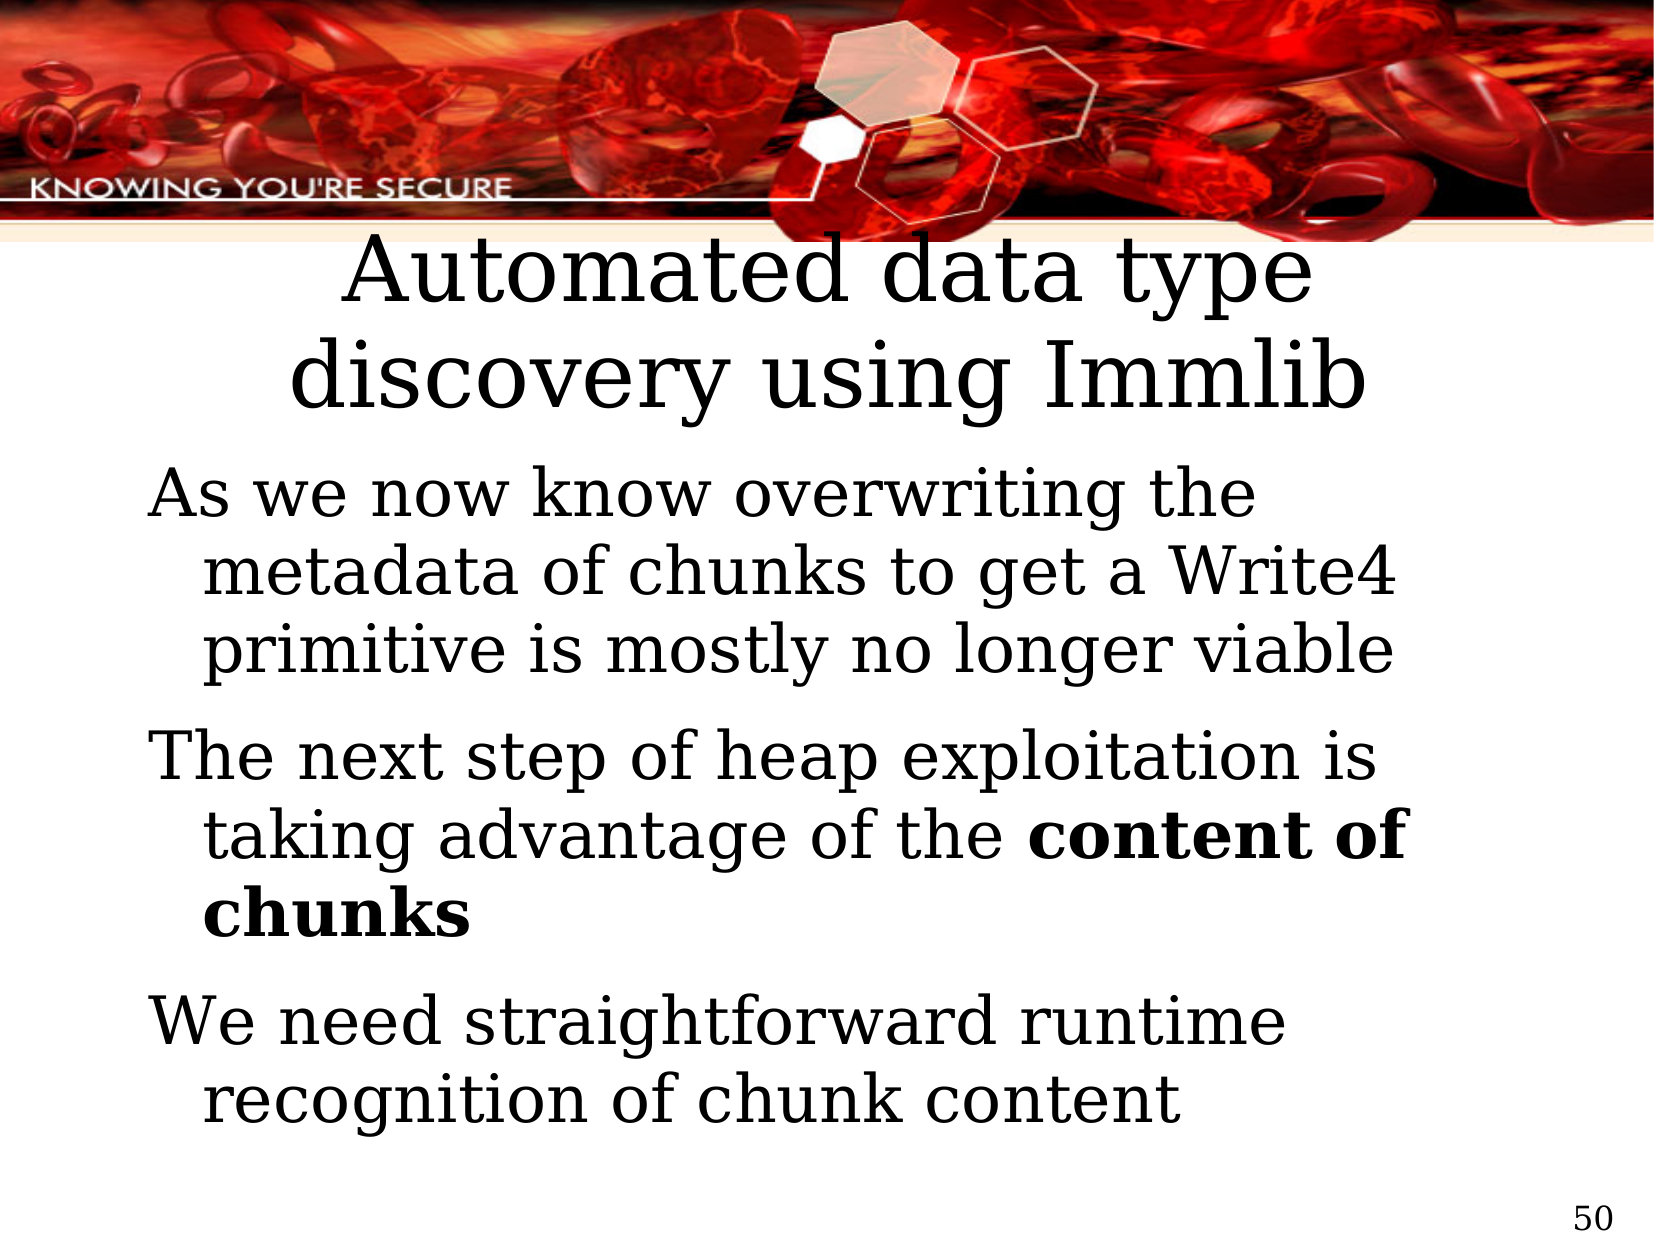

# Automated data type discovery using Immlib
As we now know overwriting the metadata of chunks to get a Write4 primitive is mostly no longer viable
The next step of heap exploitation is taking advantage of the content of chunks
We need straightforward runtime recognition of chunk content